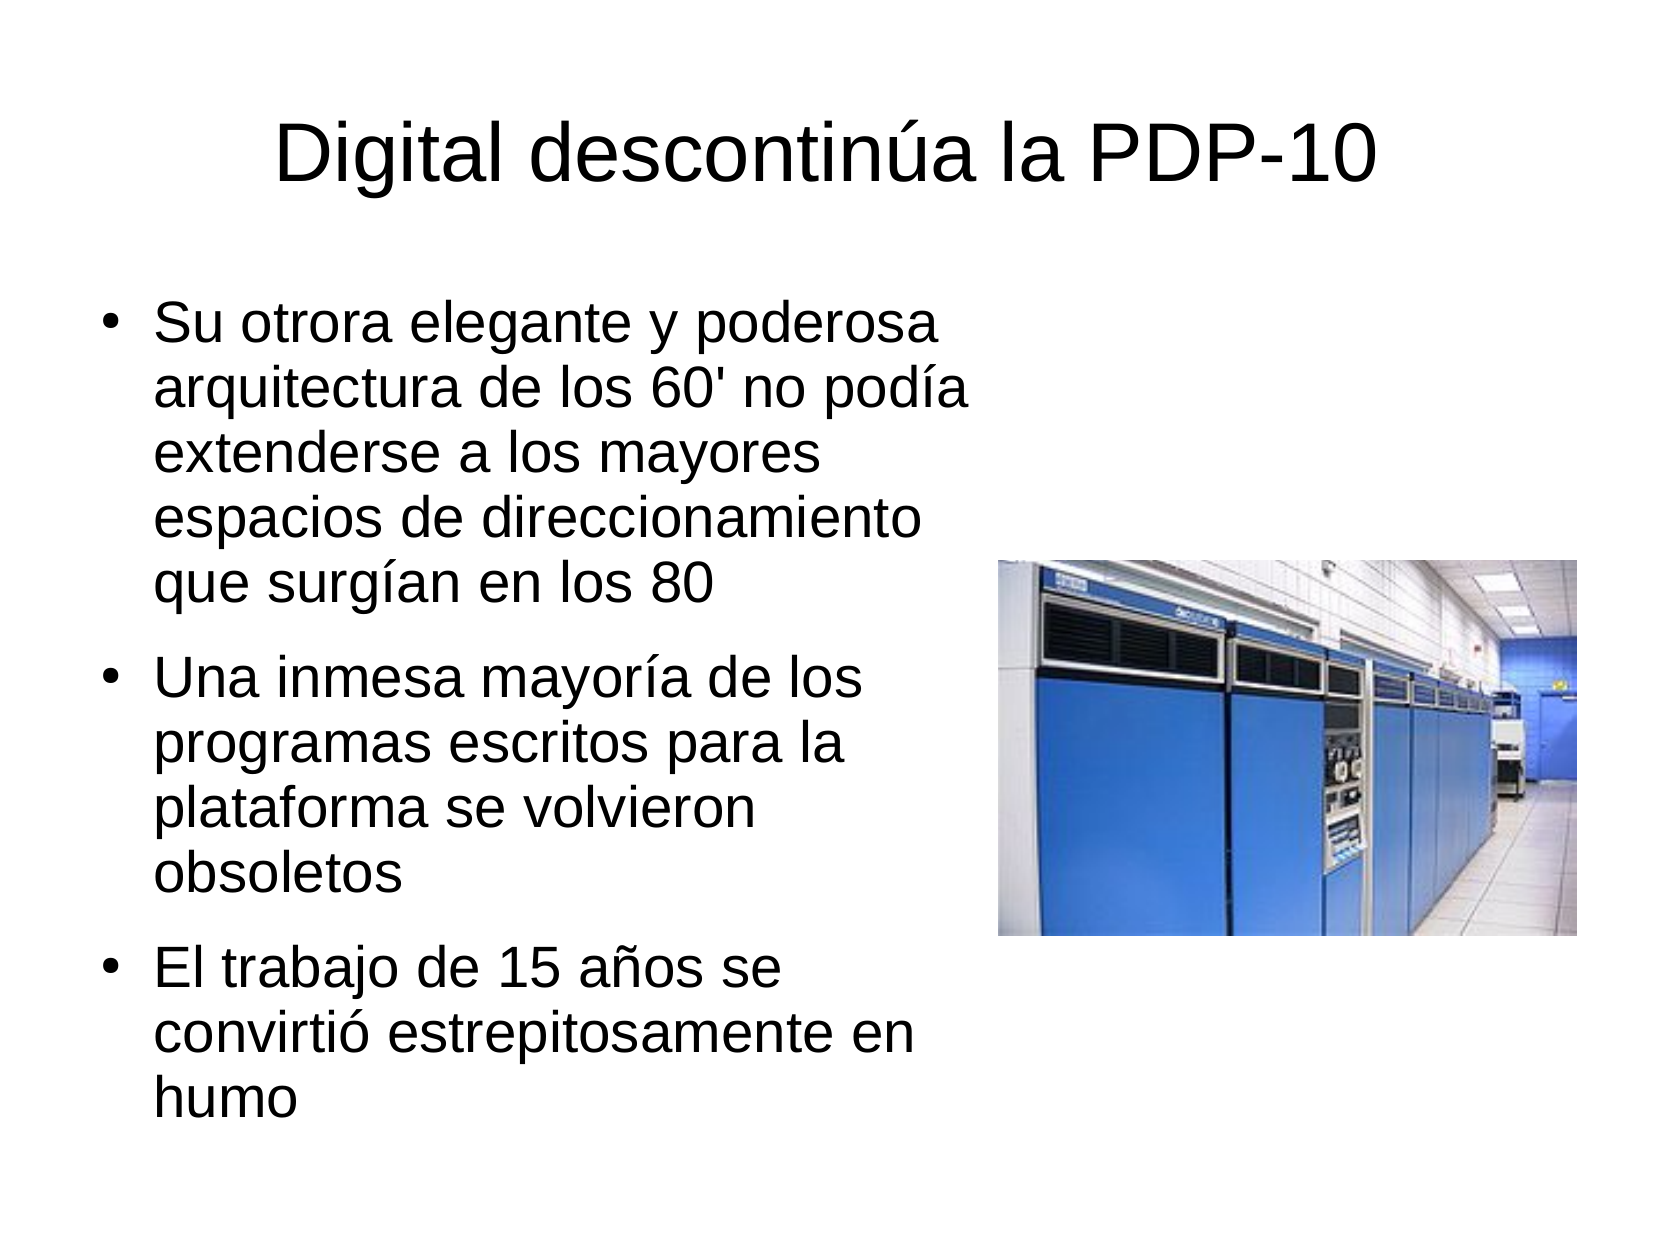

# Digital descontinúa la PDP-10
Su otrora elegante y poderosa arquitectura de los 60' no podía extenderse a los mayores espacios de direccionamiento que surgían en los 80
Una inmesa mayoría de los programas escritos para la plataforma se volvieron obsoletos
El trabajo de 15 años se convirtió estrepitosamente en humo